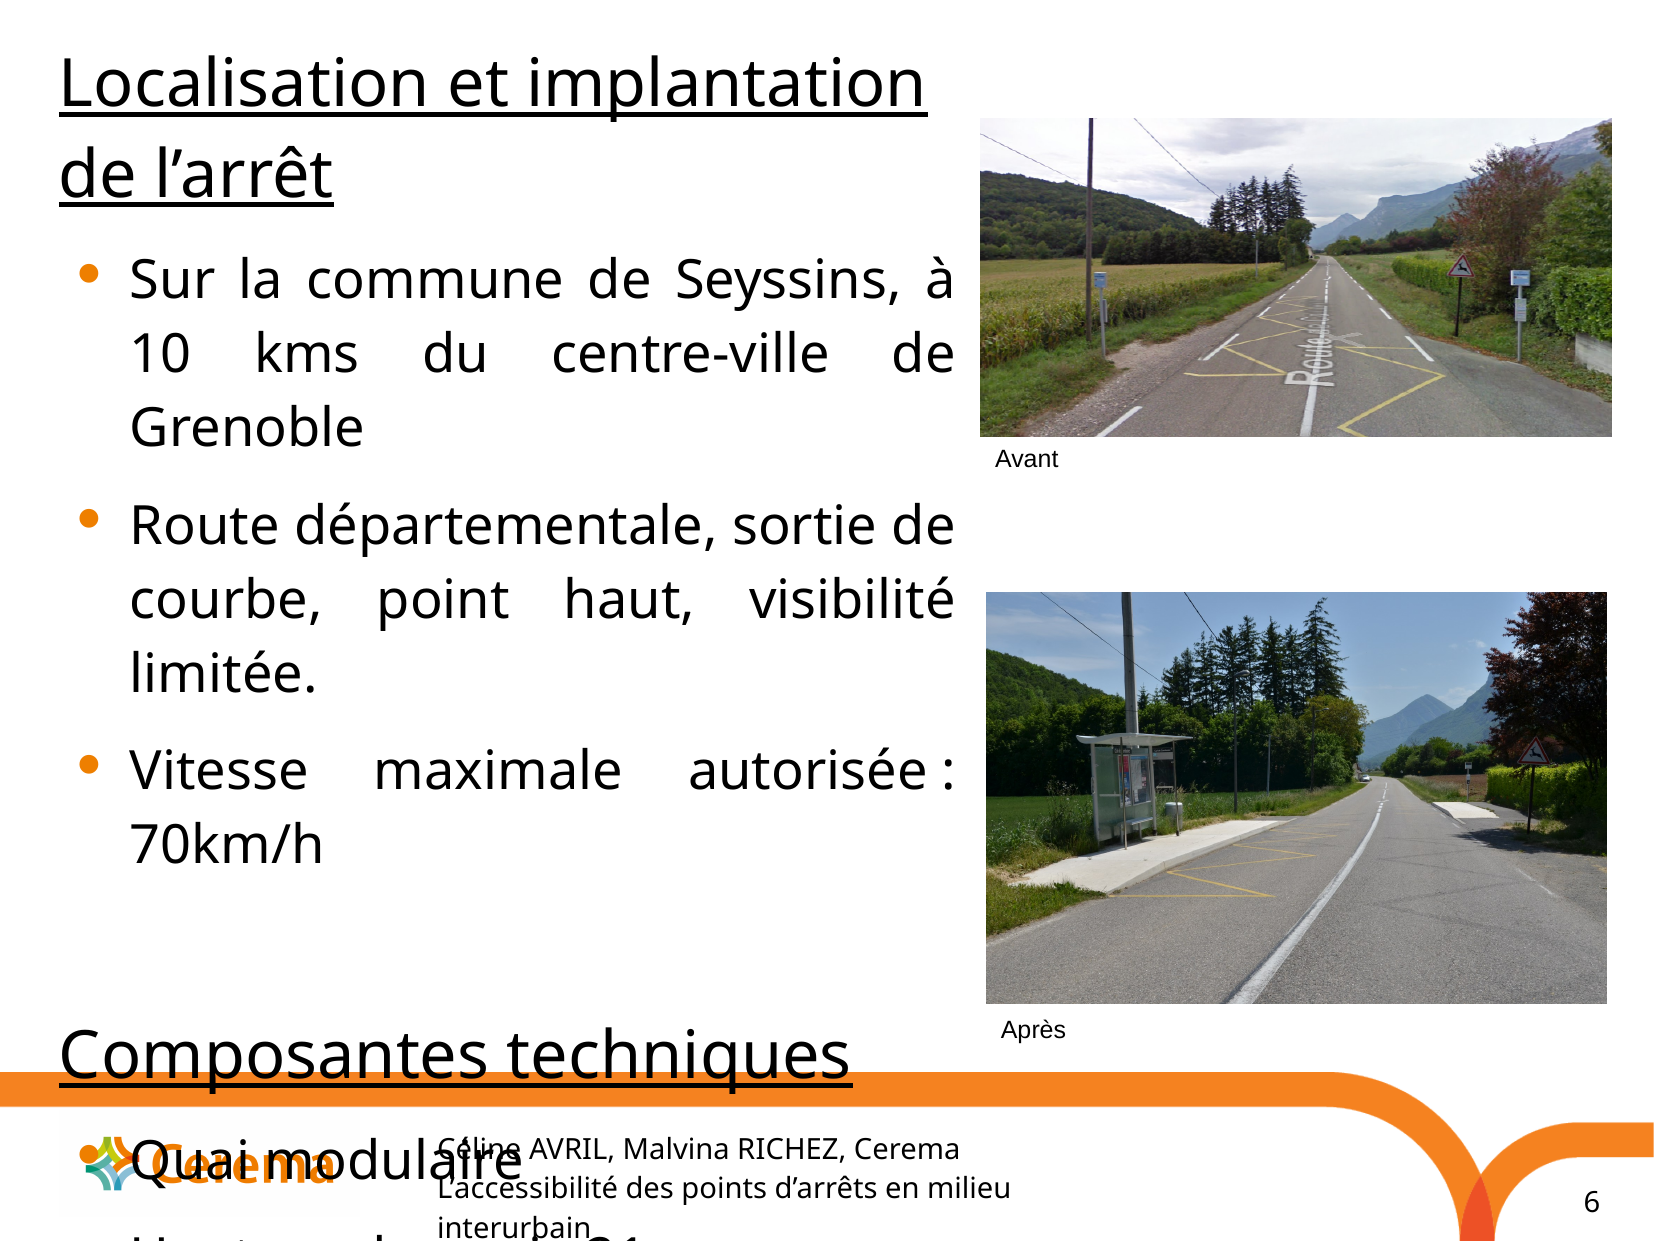

# Localisation et implantation de l’arrêt
Sur la commune de Seyssins, à 10 kms du centre-ville de Grenoble
Route départementale, sortie de courbe, point haut, visibilité limitée.
Vitesse maximale autorisée : 70km/h
Composantes techniques
Quai modulaire
Hauteur de quai : 21 cm
Largeur de quai permettant le retournement d’un UFR
Revêtement ciment, non meuble et non glissant
Avant
Après
6